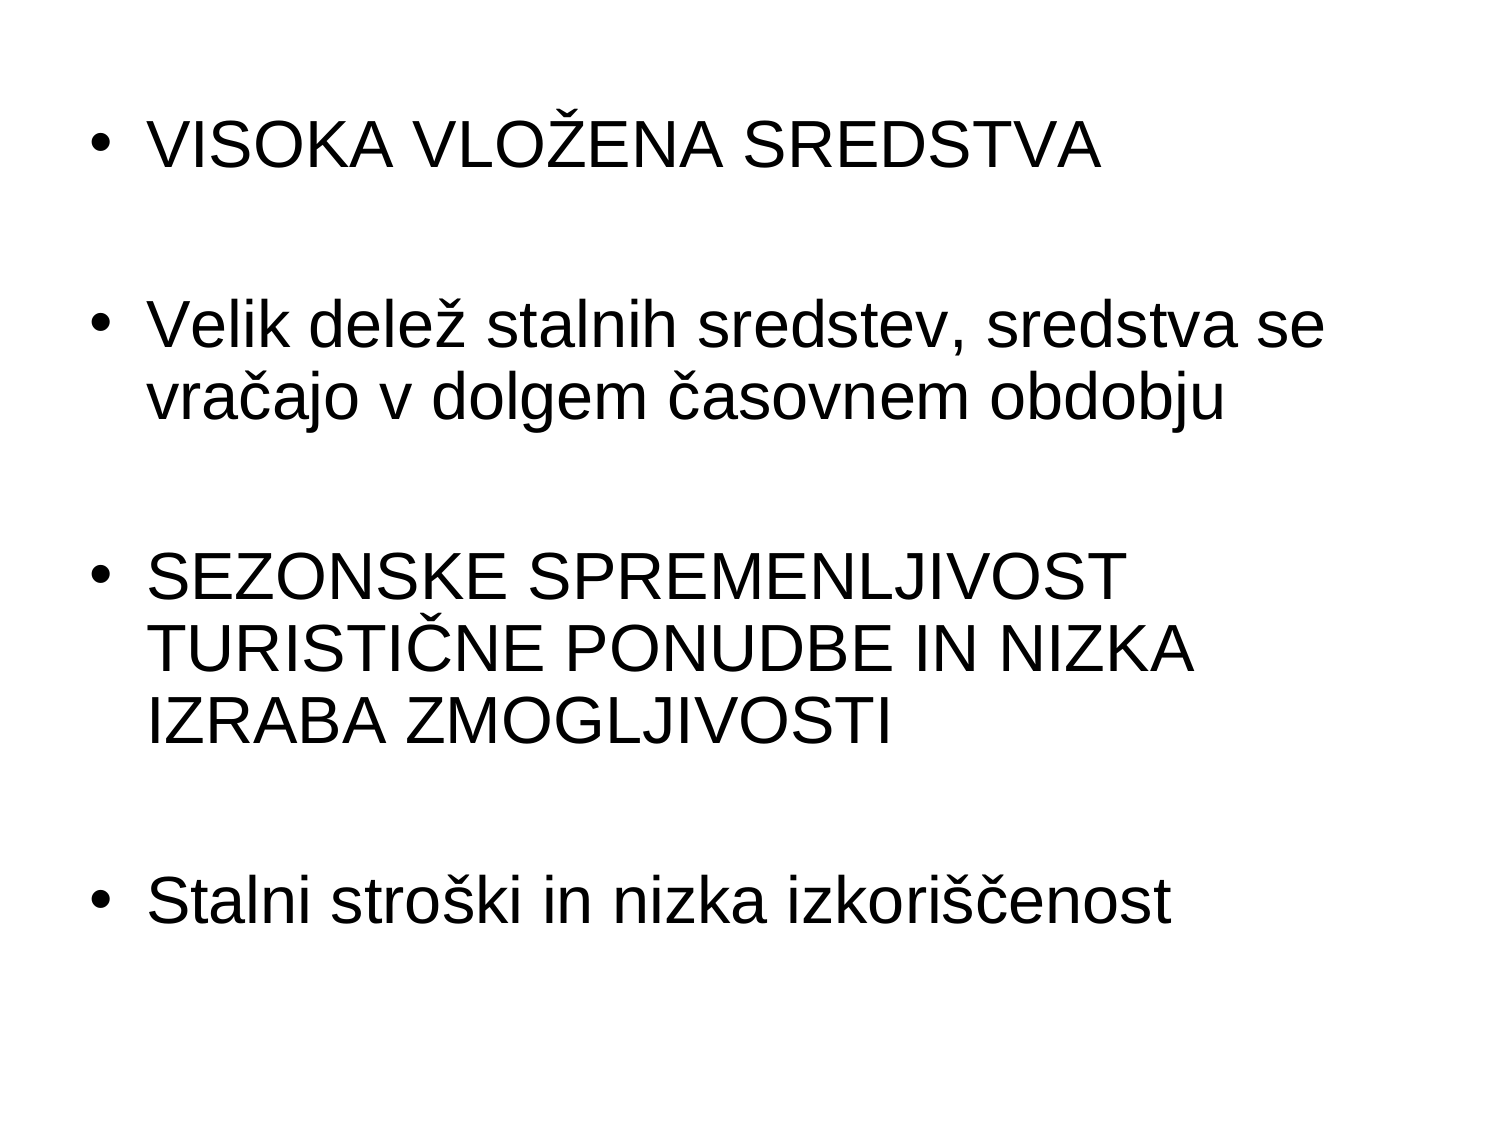

# VISOKA VLOŽENA SREDSTVA
Velik delež stalnih sredstev, sredstva se vračajo v dolgem časovnem obdobju
SEZONSKE SPREMENLJIVOST TURISTIČNE PONUDBE IN NIZKA IZRABA ZMOGLJIVOSTI
Stalni stroški in nizka izkoriščenost